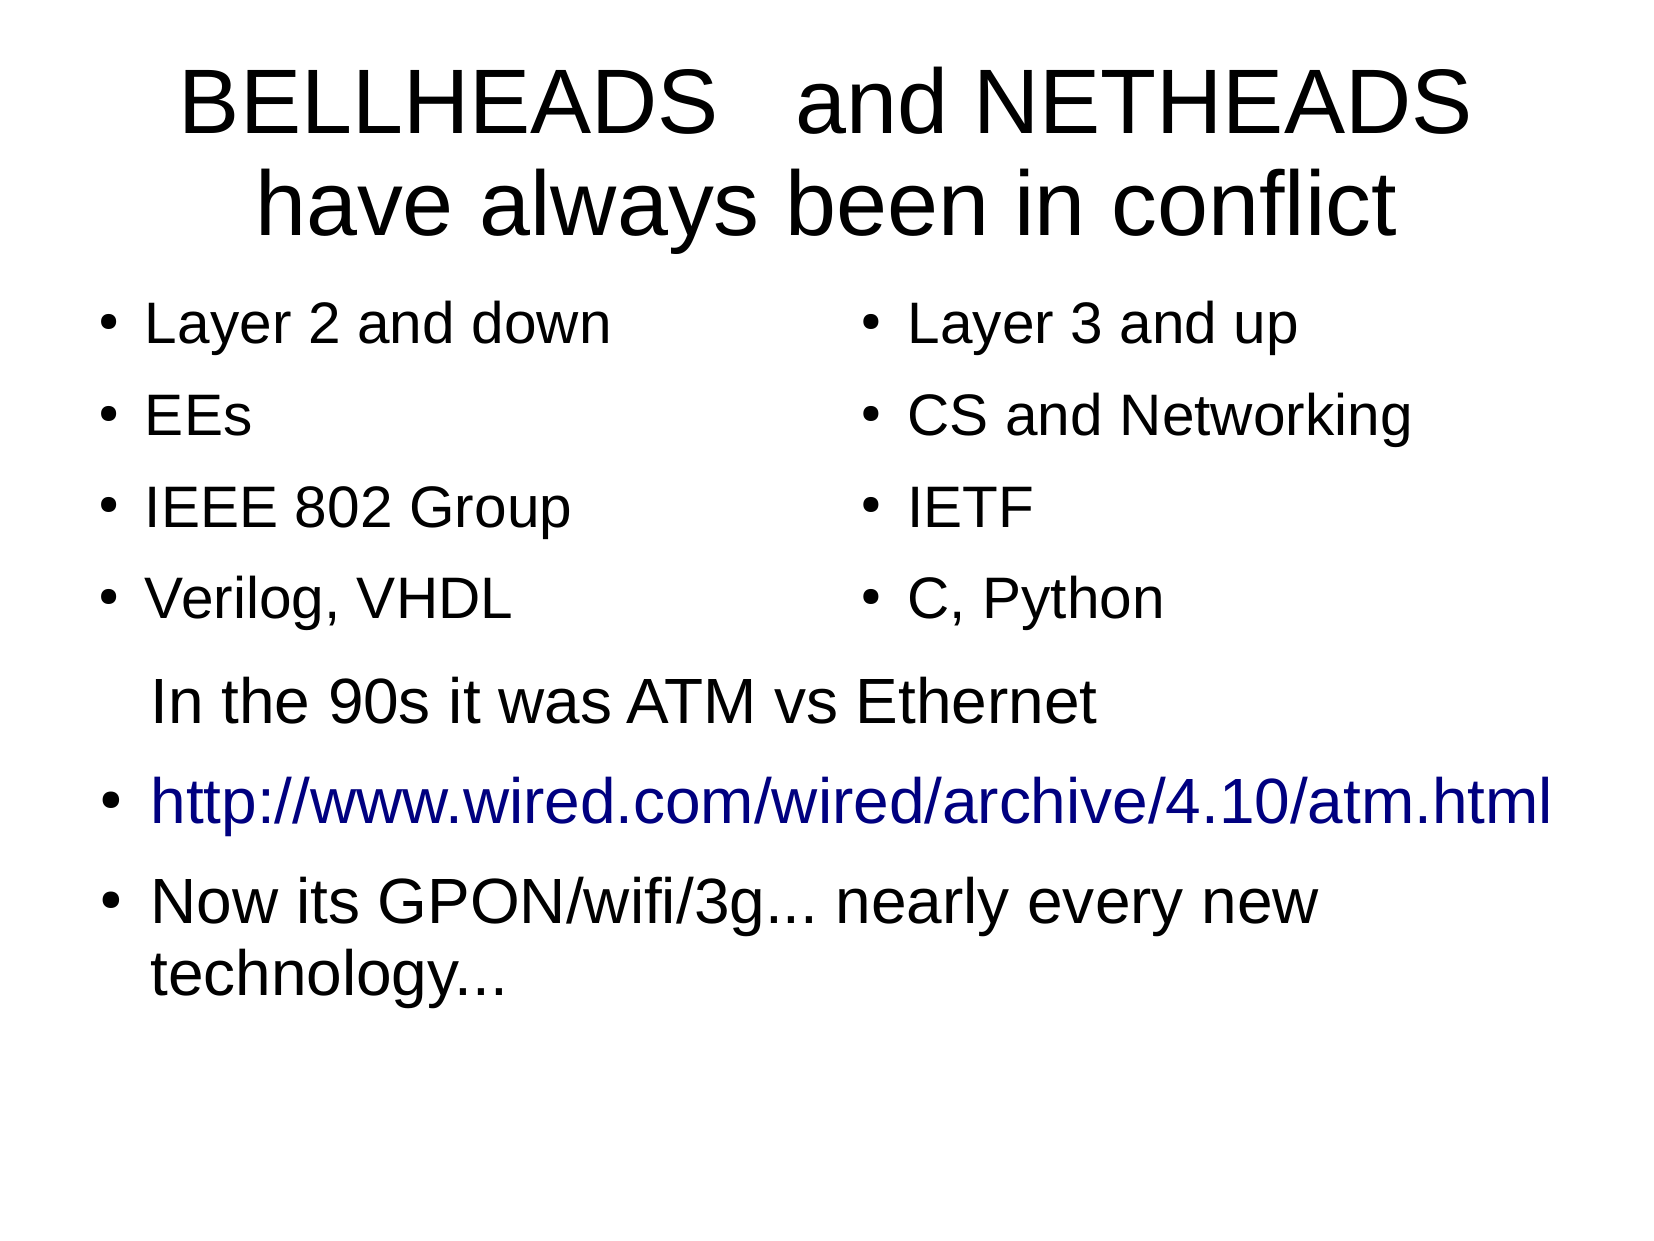

# BELLHEADS and NETHEADS have always been in conflict
Layer 2 and down
EEs
IEEE 802 Group
Verilog, VHDL
Layer 3 and up
CS and Networking
IETF
C, Python
In the 90s it was ATM vs Ethernet
http://www.wired.com/wired/archive/4.10/atm.html
Now its GPON/wifi/3g... nearly every new technology...